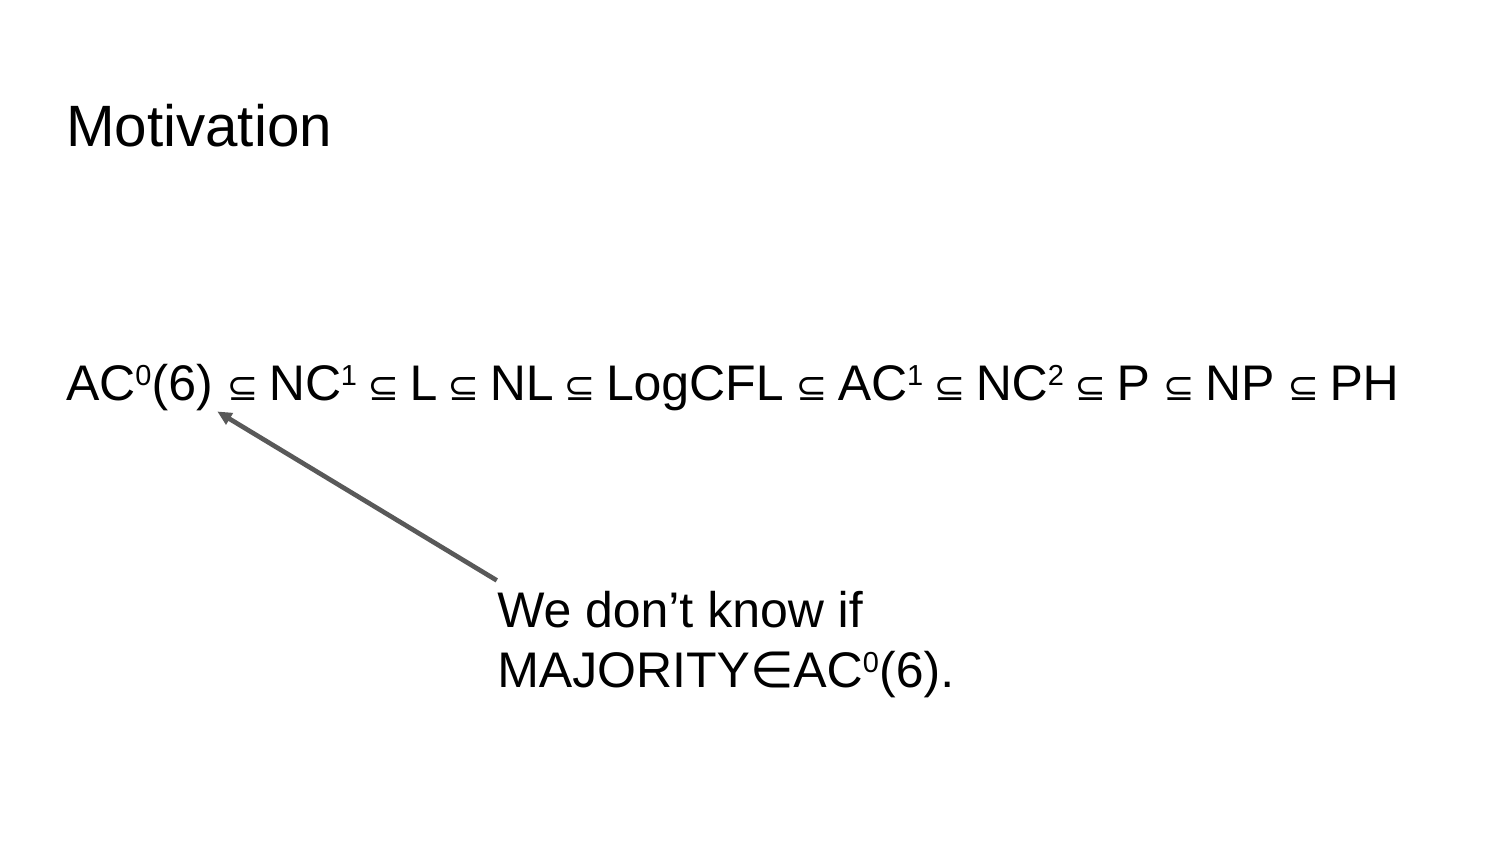

# Motivation
AC0(6) ⊆ NC1 ⊆ L ⊆ NL ⊆ LogCFL ⊆ AC1 ⊆ NC2 ⊆ P ⊆ NP ⊆ PH
We don’t know if MAJORITY∈AC0(6).